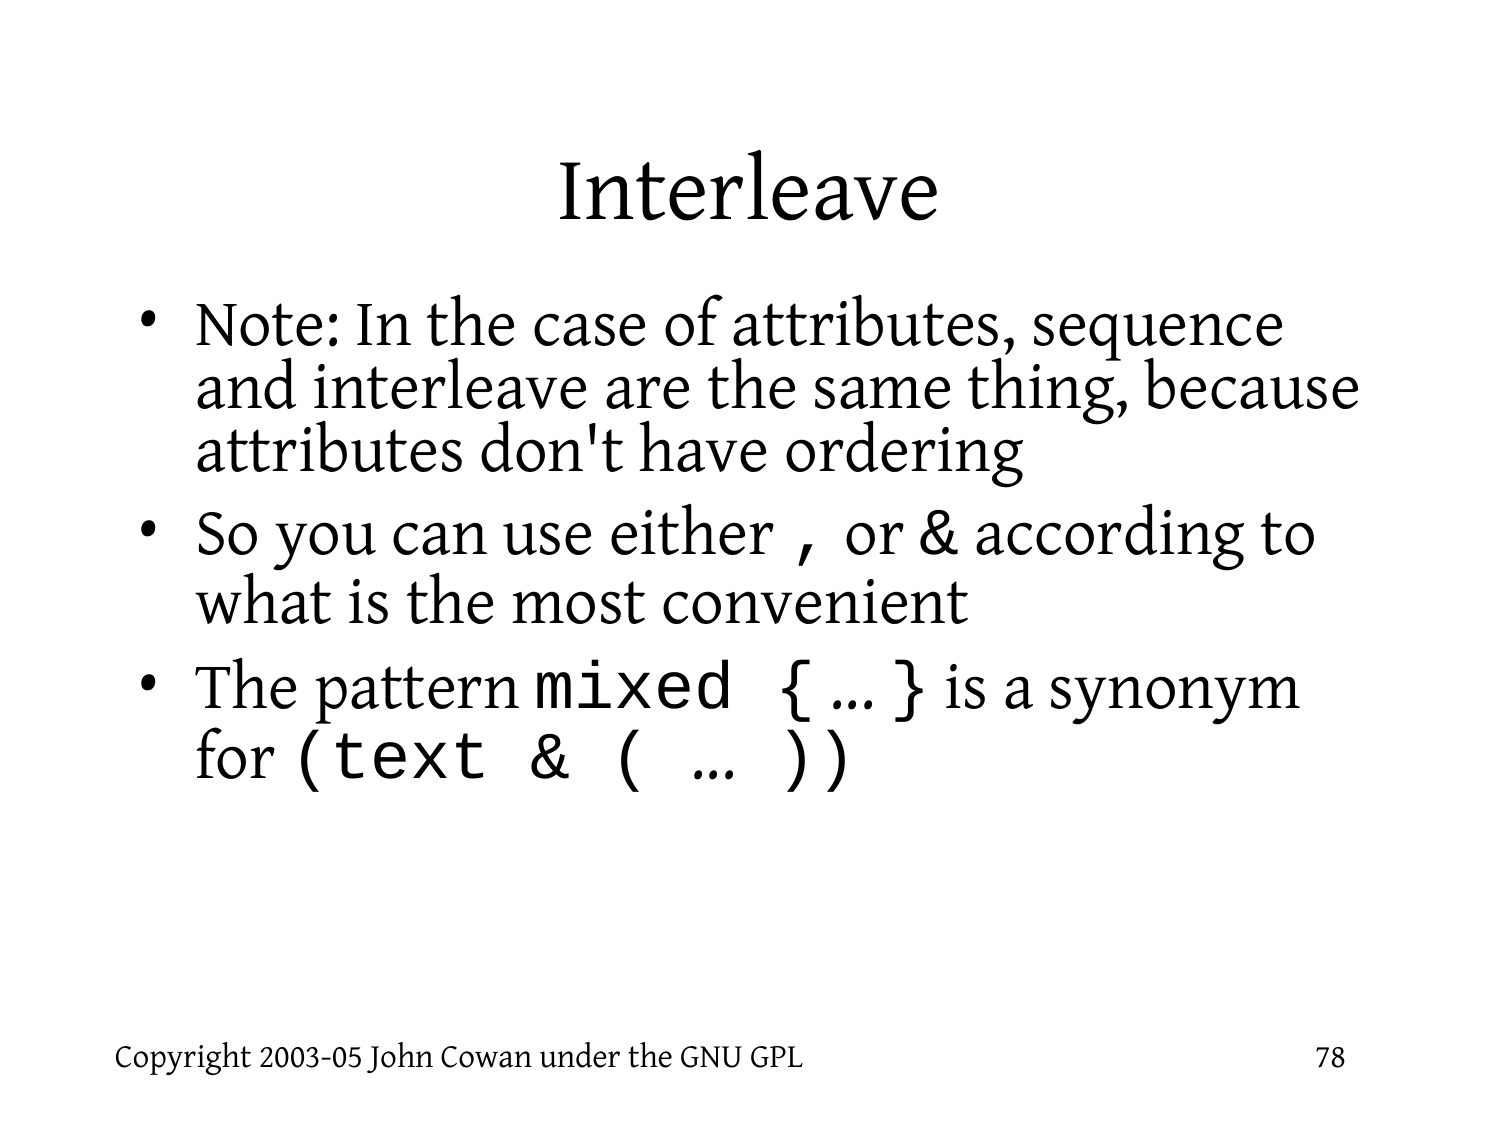

# Interleave
Note: In the case of attributes, sequence and interleave are the same thing, because attributes don't have ordering
So you can use either , or & according to what is the most convenient
The pattern mixed { ... } is a synonym for (text & ( ... ))